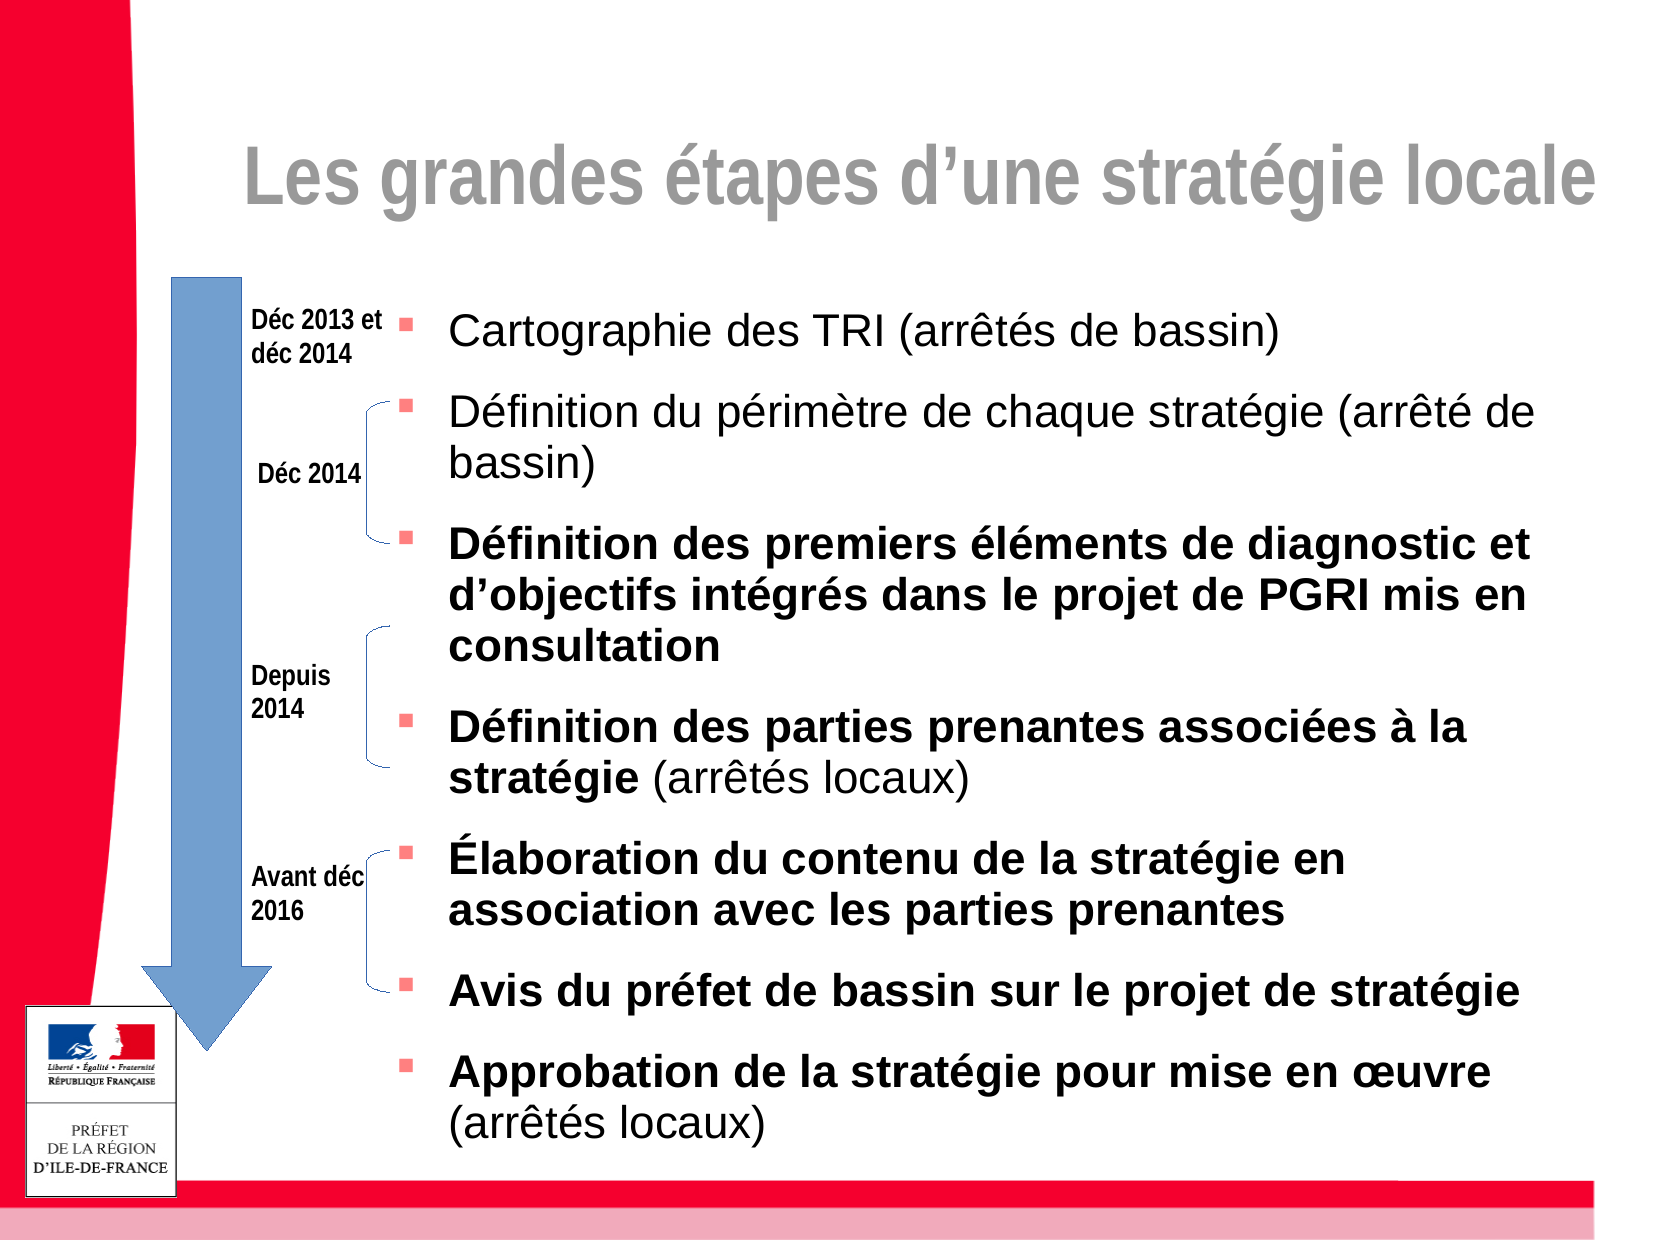

# Les grandes étapes d’une stratégie locale
Déc 2013 et déc 2014
Cartographie des TRI (arrêtés de bassin)
Définition du périmètre de chaque stratégie (arrêté de bassin)
Définition des premiers éléments de diagnostic et d’objectifs intégrés dans le projet de PGRI mis en consultation
Définition des parties prenantes associées à la stratégie (arrêtés locaux)
Élaboration du contenu de la stratégie en association avec les parties prenantes
Avis du préfet de bassin sur le projet de stratégie
Approbation de la stratégie pour mise en œuvre (arrêtés locaux)
 Déc 2014
Depuis 2014
Avant déc 2016